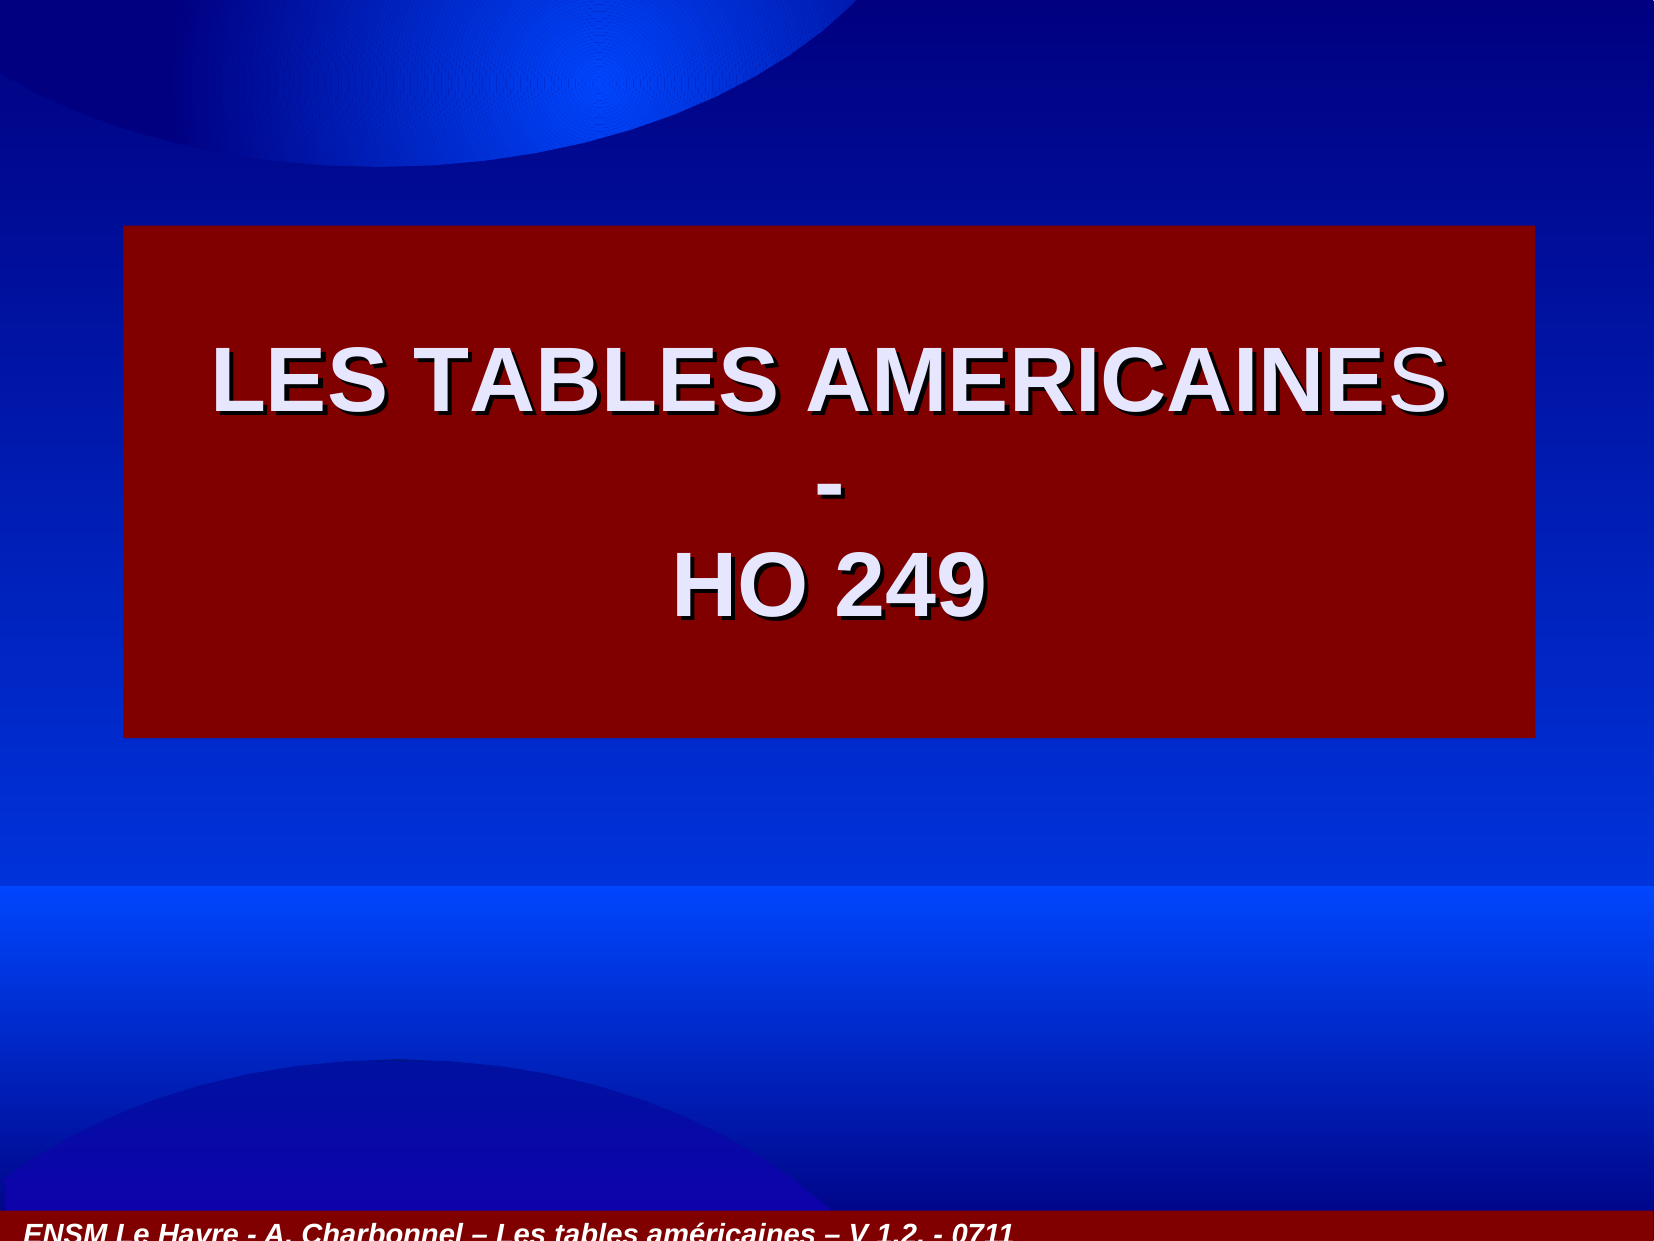

# LES TABLES AMERICAINES - HO 249
 ENSM Le Havre - A. Charbonnel – Les tables américaines – V 1.2. - 0711